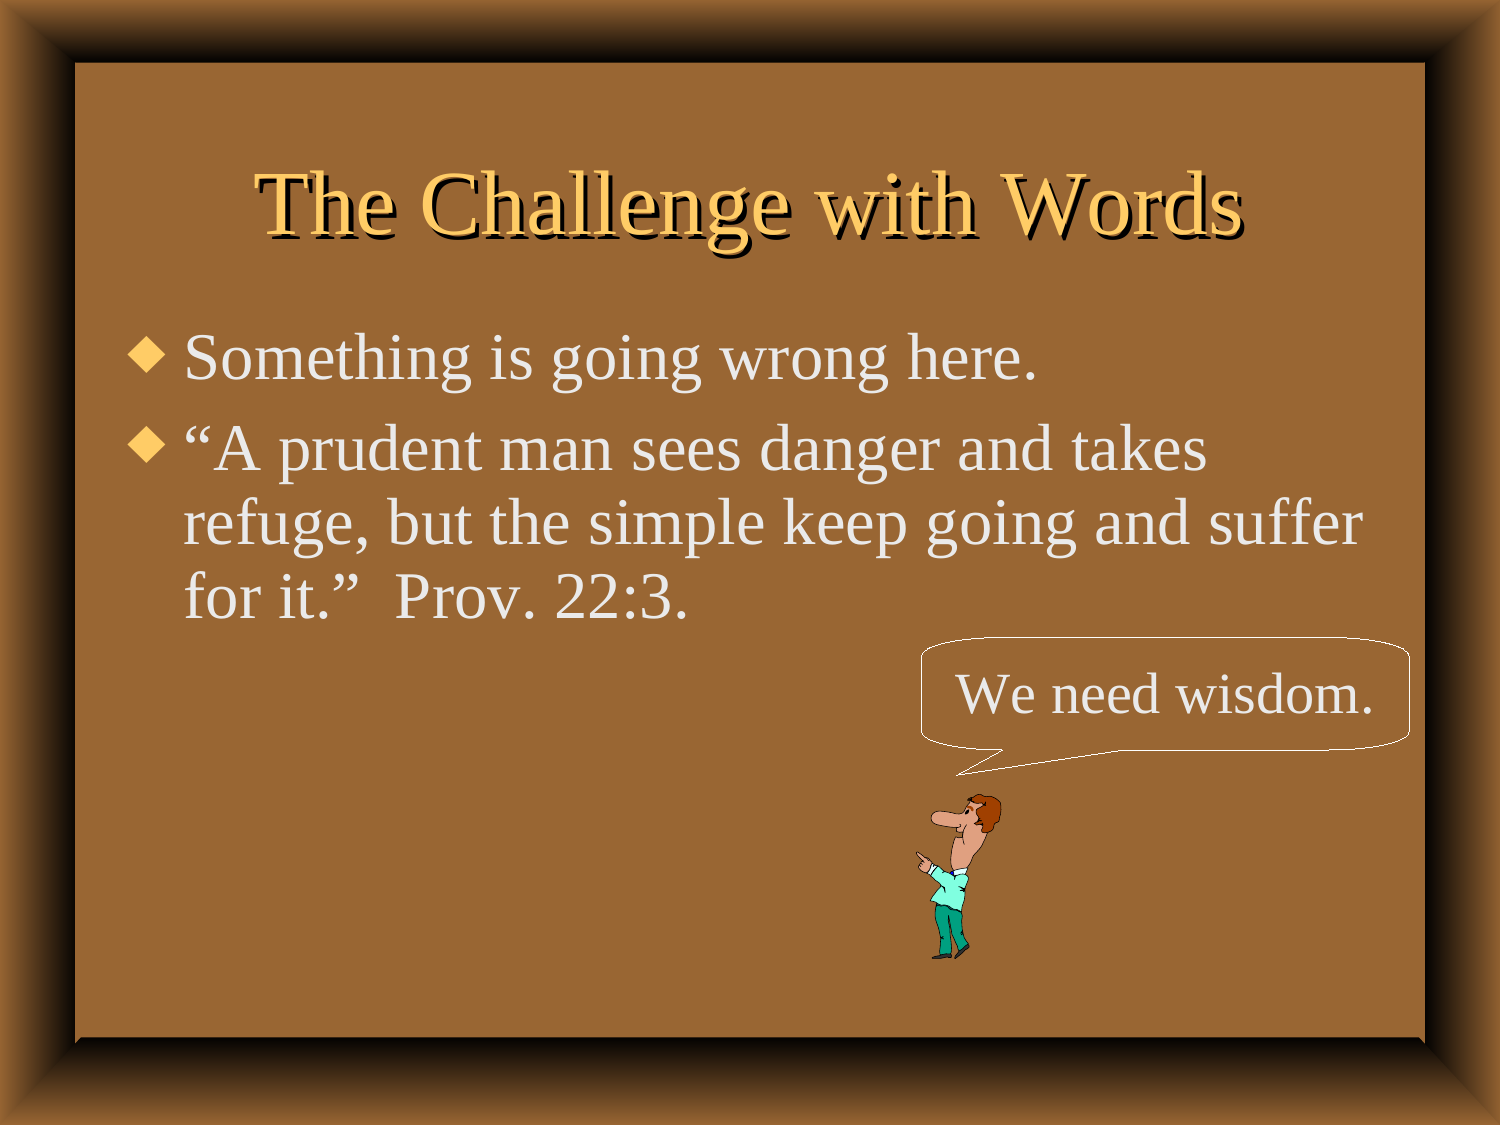

# The Challenge with Words
Something is going wrong here.
“A prudent man sees danger and takes refuge, but the simple keep going and suffer for it.” Prov. 22:3.
We need wisdom.